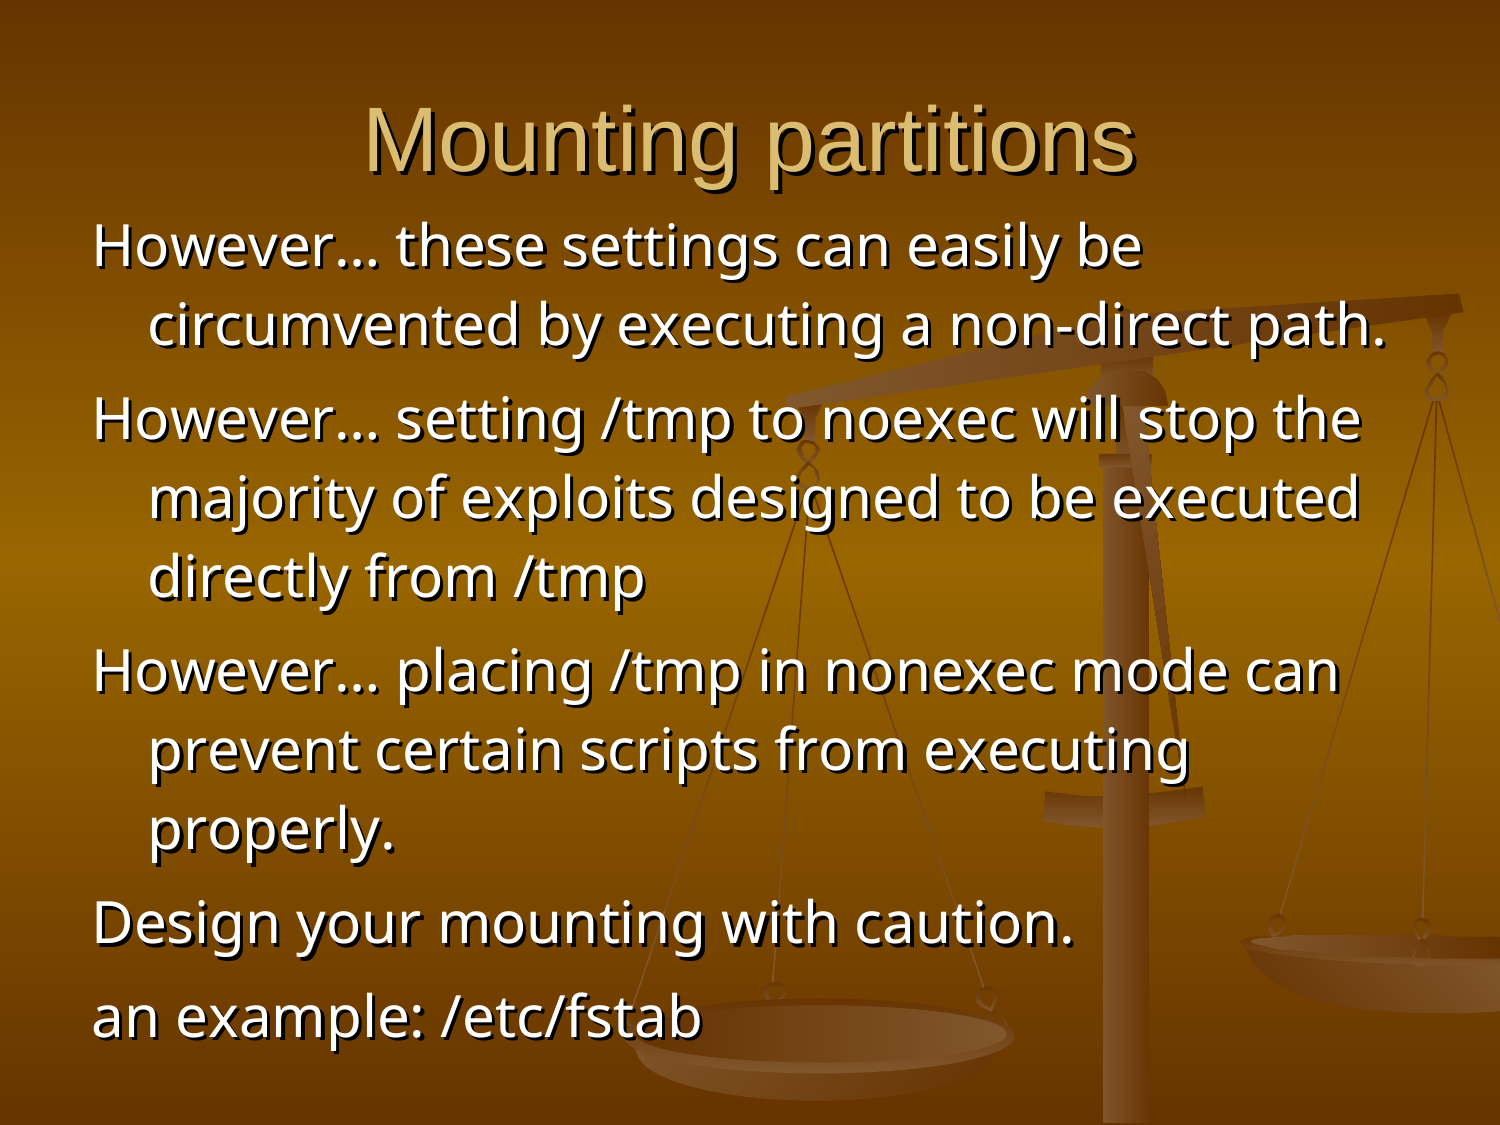

# Mounting partitions
However… these settings can easily be circumvented by executing a non-direct path.
However… setting /tmp to noexec will stop the majority of exploits designed to be executed directly from /tmp
However… placing /tmp in nonexec mode can prevent certain scripts from executing properly.
Design your mounting with caution.
an example: /etc/fstab